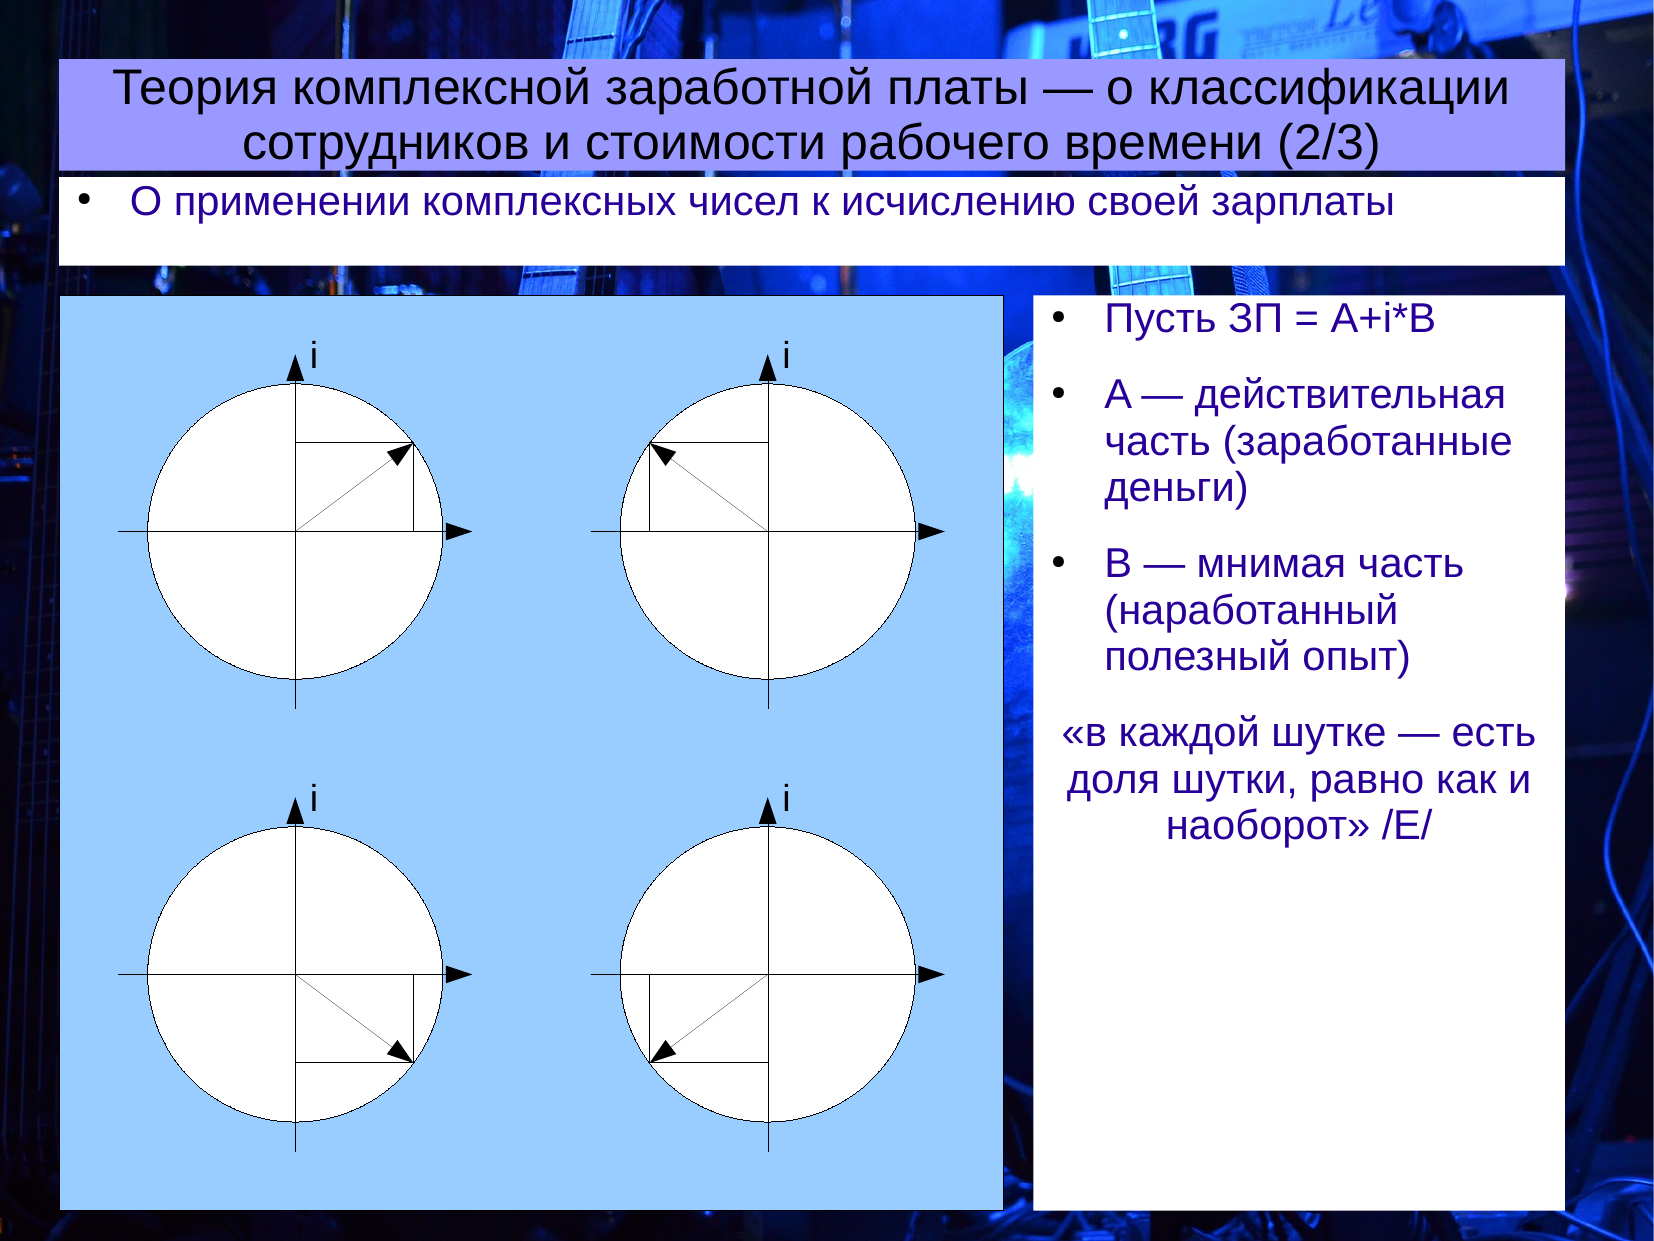

# Теория комплексной заработной платы — о классификации сотрудников и стоимости рабочего времени (2/3)
О применении комплексных чисел к исчислению своей зарплаты
Пусть ЗП = A+i*B
A — действительная часть (заработанные деньги)
B — мнимая часть (наработанный полезный опыт)
«в каждой шутке — есть доля шутки, равно как и наоборот» /E/
i
i
B
B
r
r
A
A
i
i
A
r
A
r
B
B